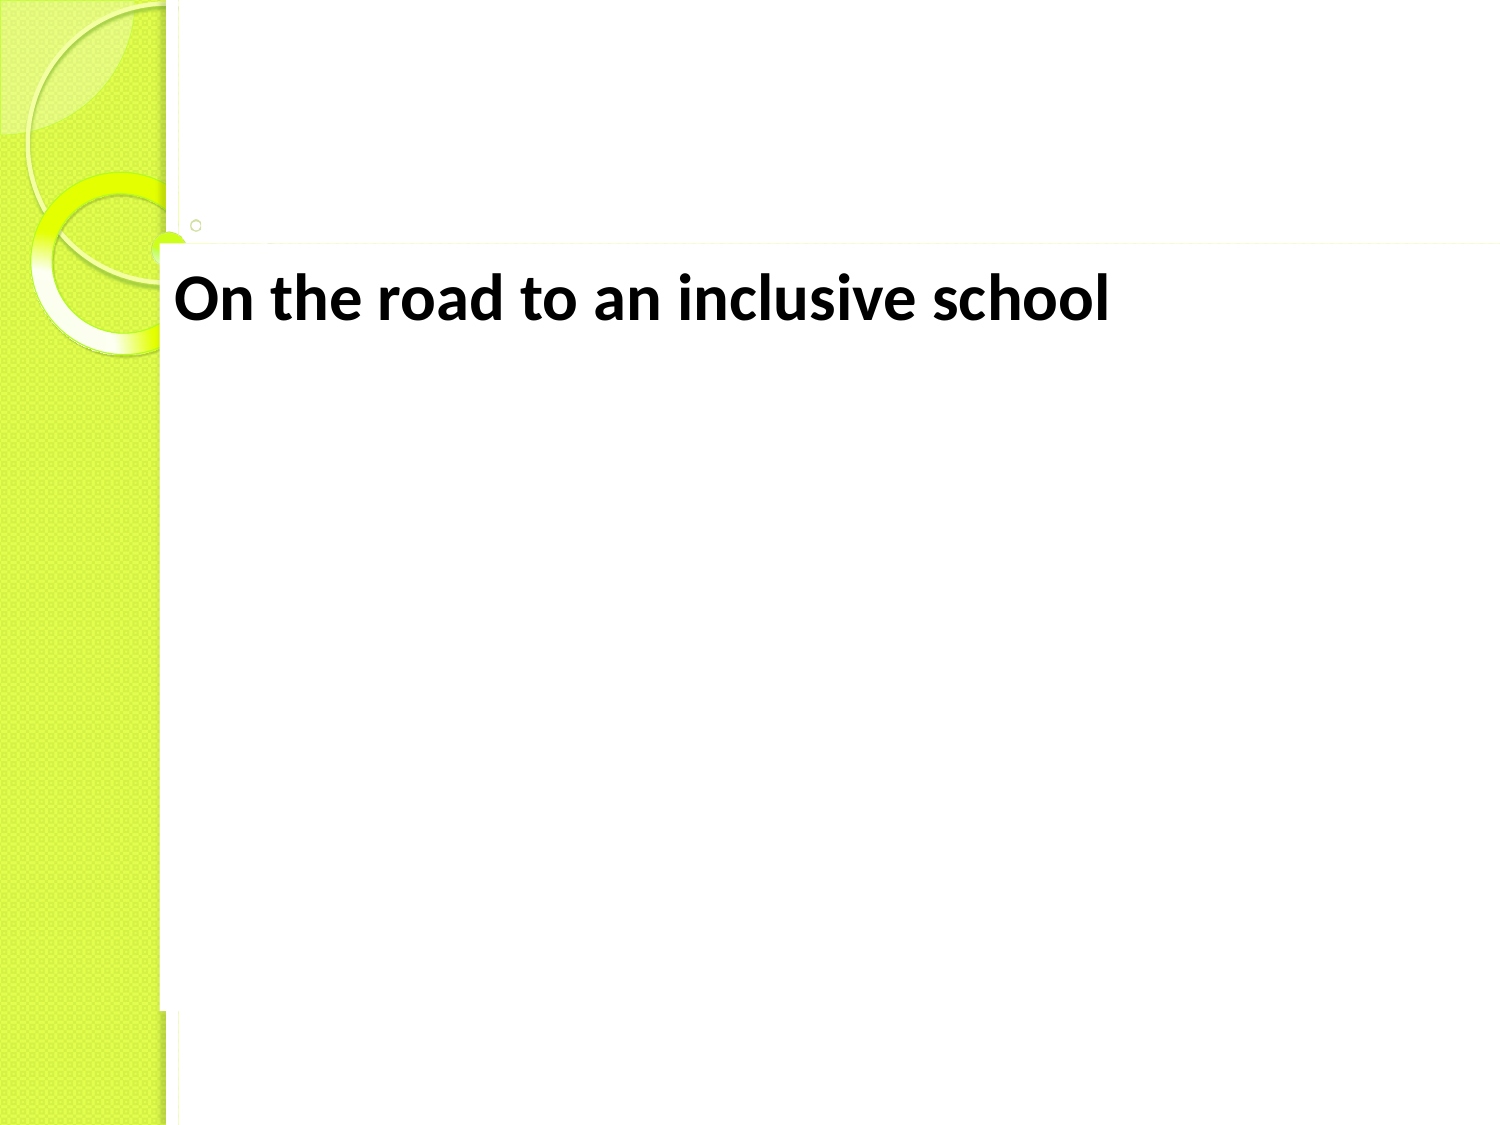

# On the road to an inclusive school